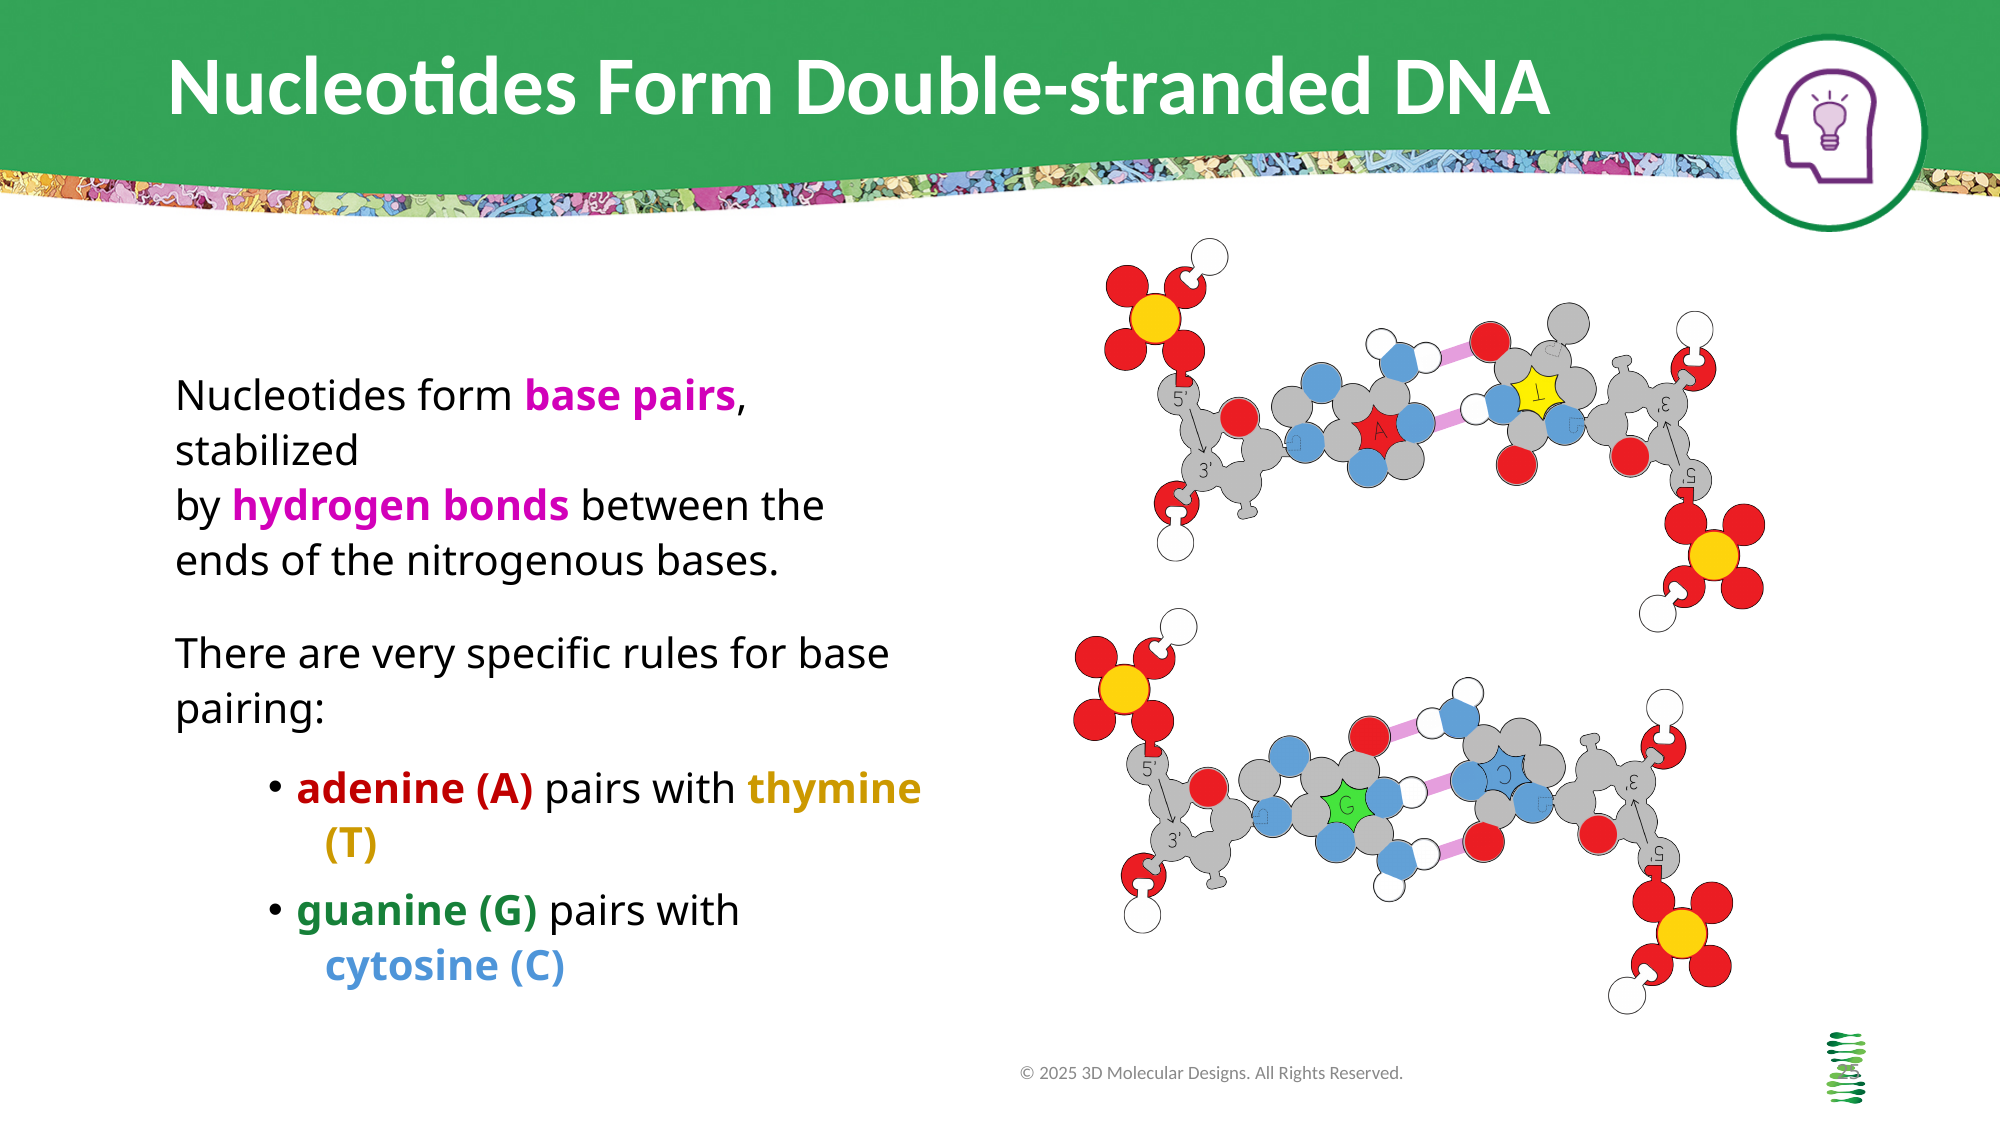

Nucleotides Form Double-stranded DNA
Nucleotides form base pairs, stabilized
by hydrogen bonds between the ends of the nitrogenous bases.
There are very specific rules for base pairing:
adenine (A) pairs with thymine (T)
guanine (G) pairs with cytosine (C)